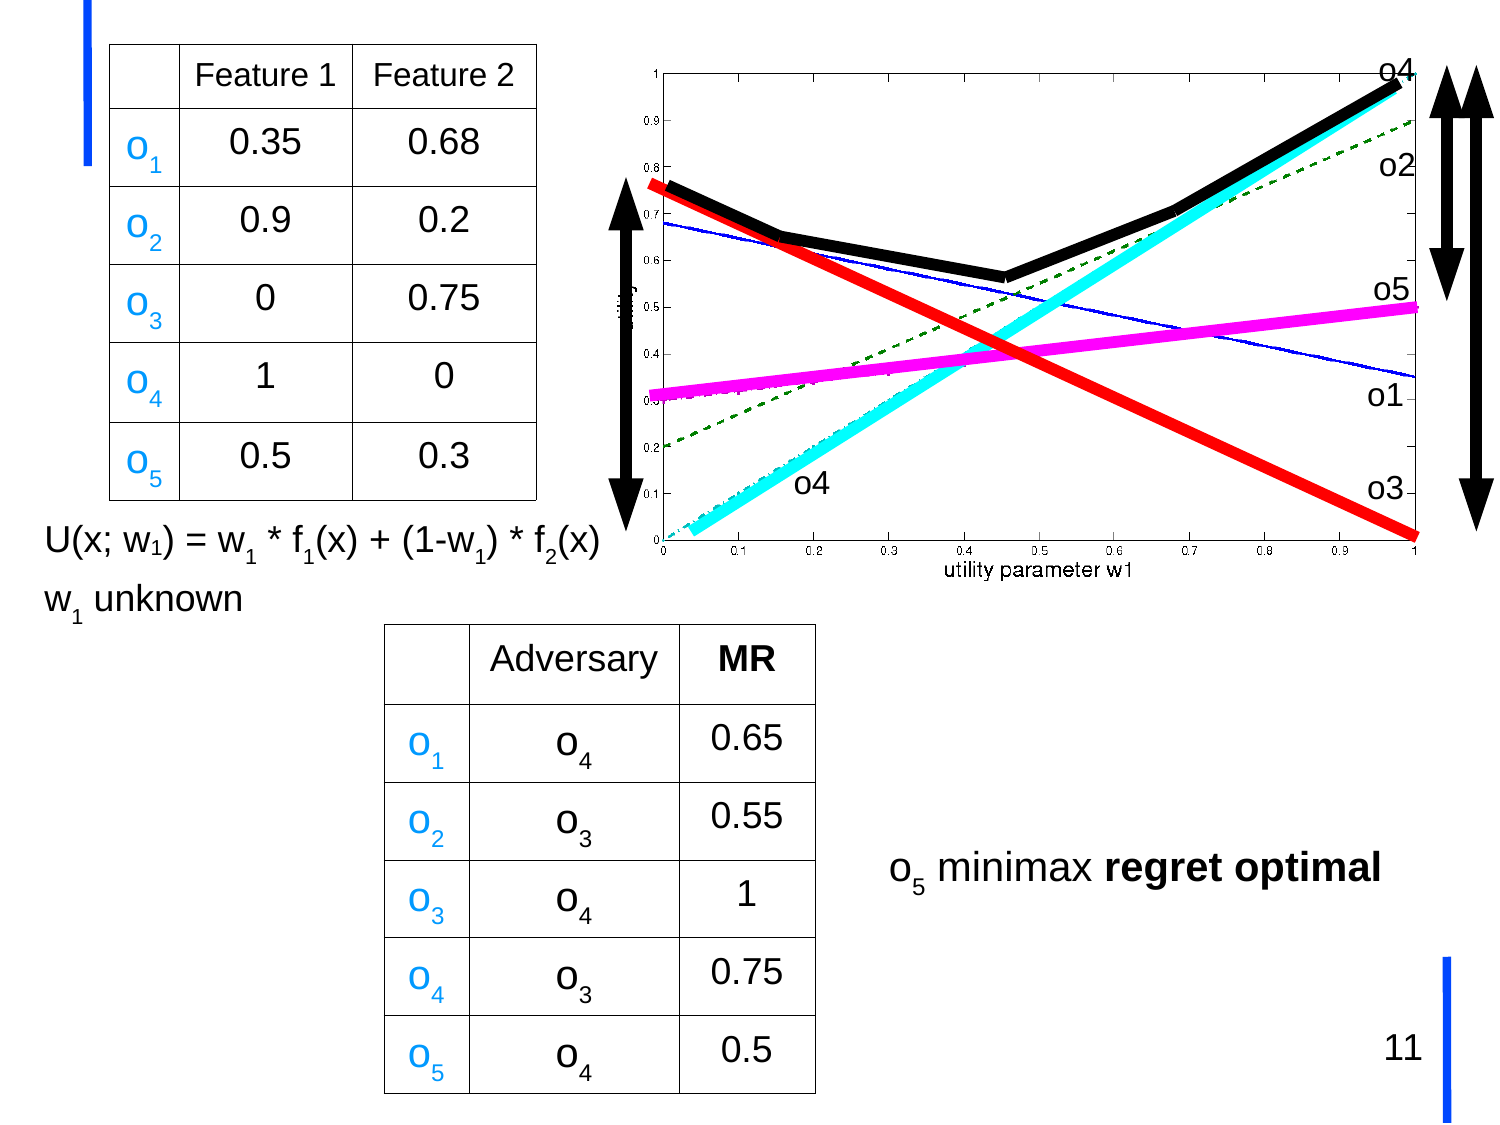

o4
| | Feature 1 | Feature 2 |
| --- | --- | --- |
| o1 | 0.35 | 0.68 |
| o2 | 0.9 | 0.2 |
| o3 | 0 | 0.75 |
| o4 | 1 | 0 |
| o5 | 0.5 | 0.3 |
o2
o5
o1
o4
o3
U(x; w1) = w1 * f1(x) + (1-w1) * f2(x)
w1 unknown
| | Adversary | MR |
| --- | --- | --- |
| o1 | o4 | 0.65 |
| o2 | o3 | 0.55 |
| o3 | o4 | 1 |
| o4 | o3 | 0.75 |
| o5 | o4 | 0.5 |
o5 minimax regret optimal
11